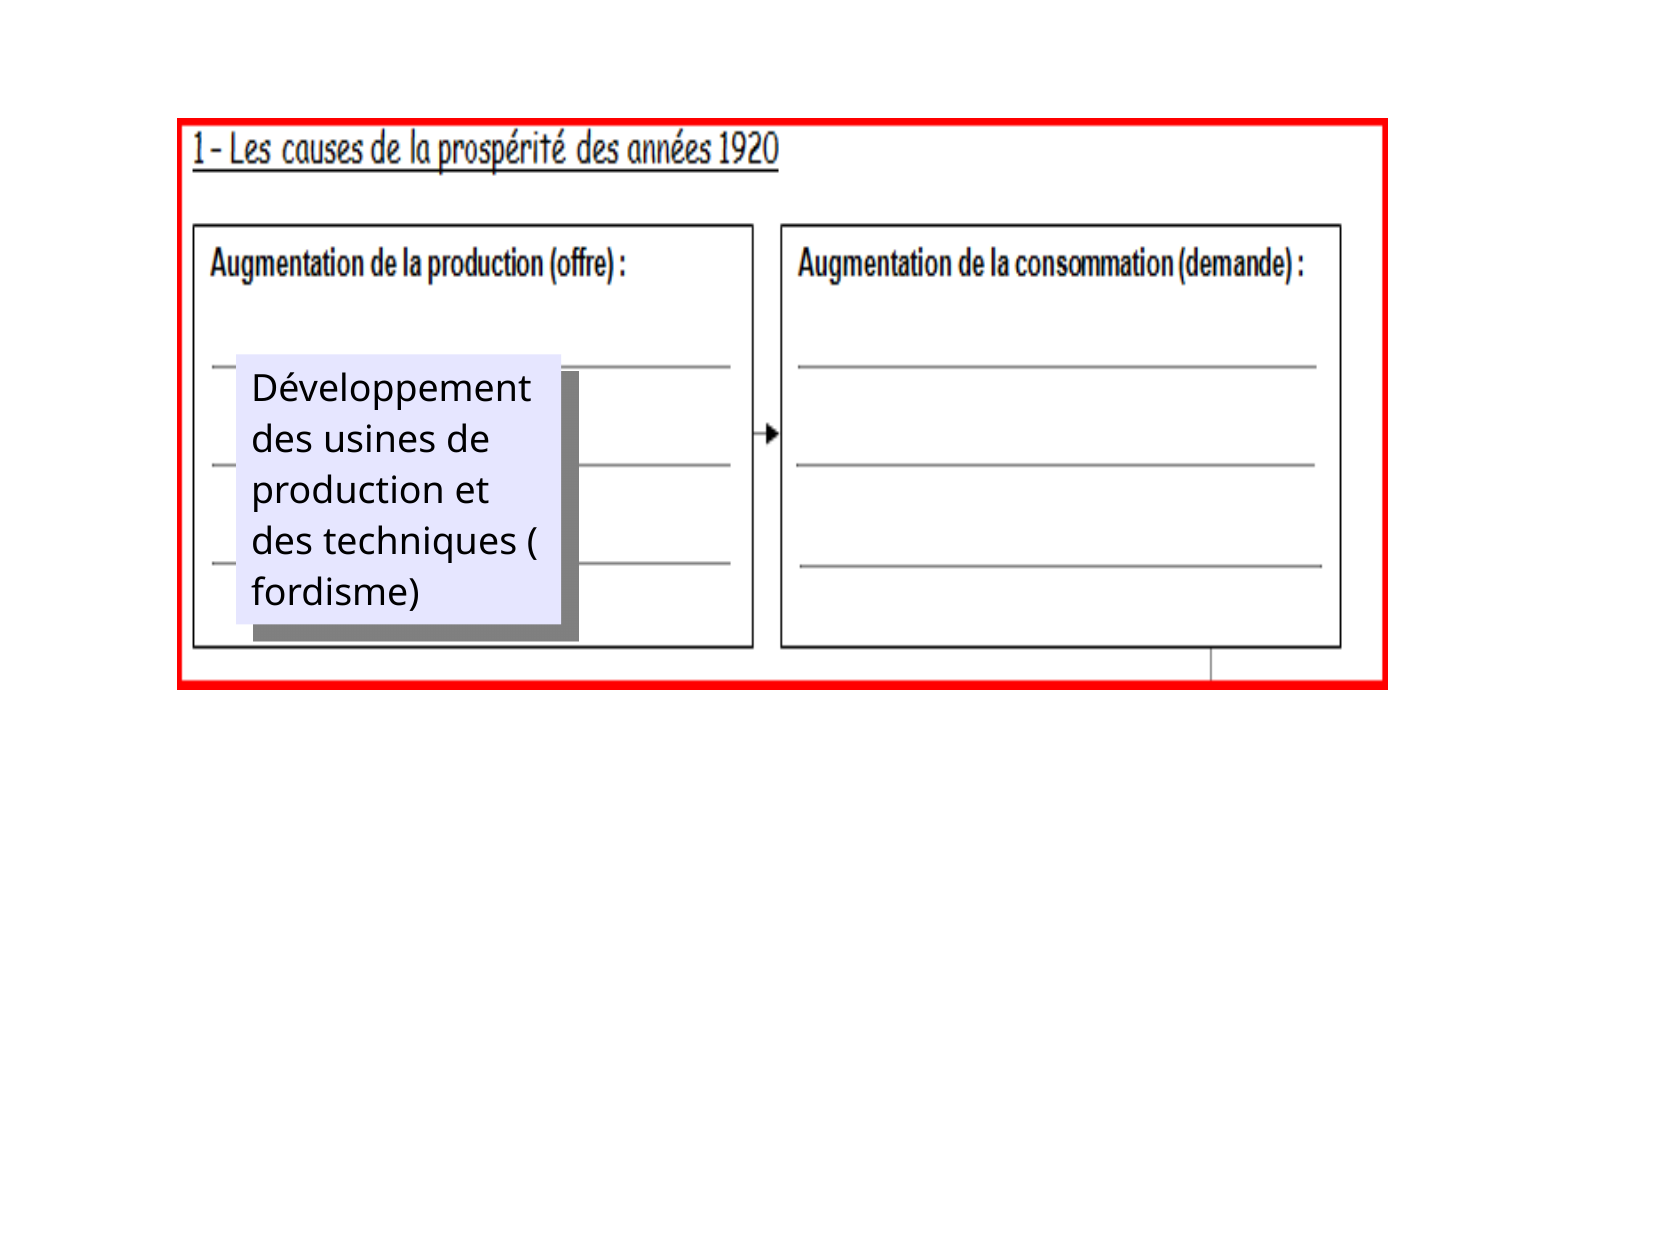

Développement des usines de production et des techniques ( fordisme)